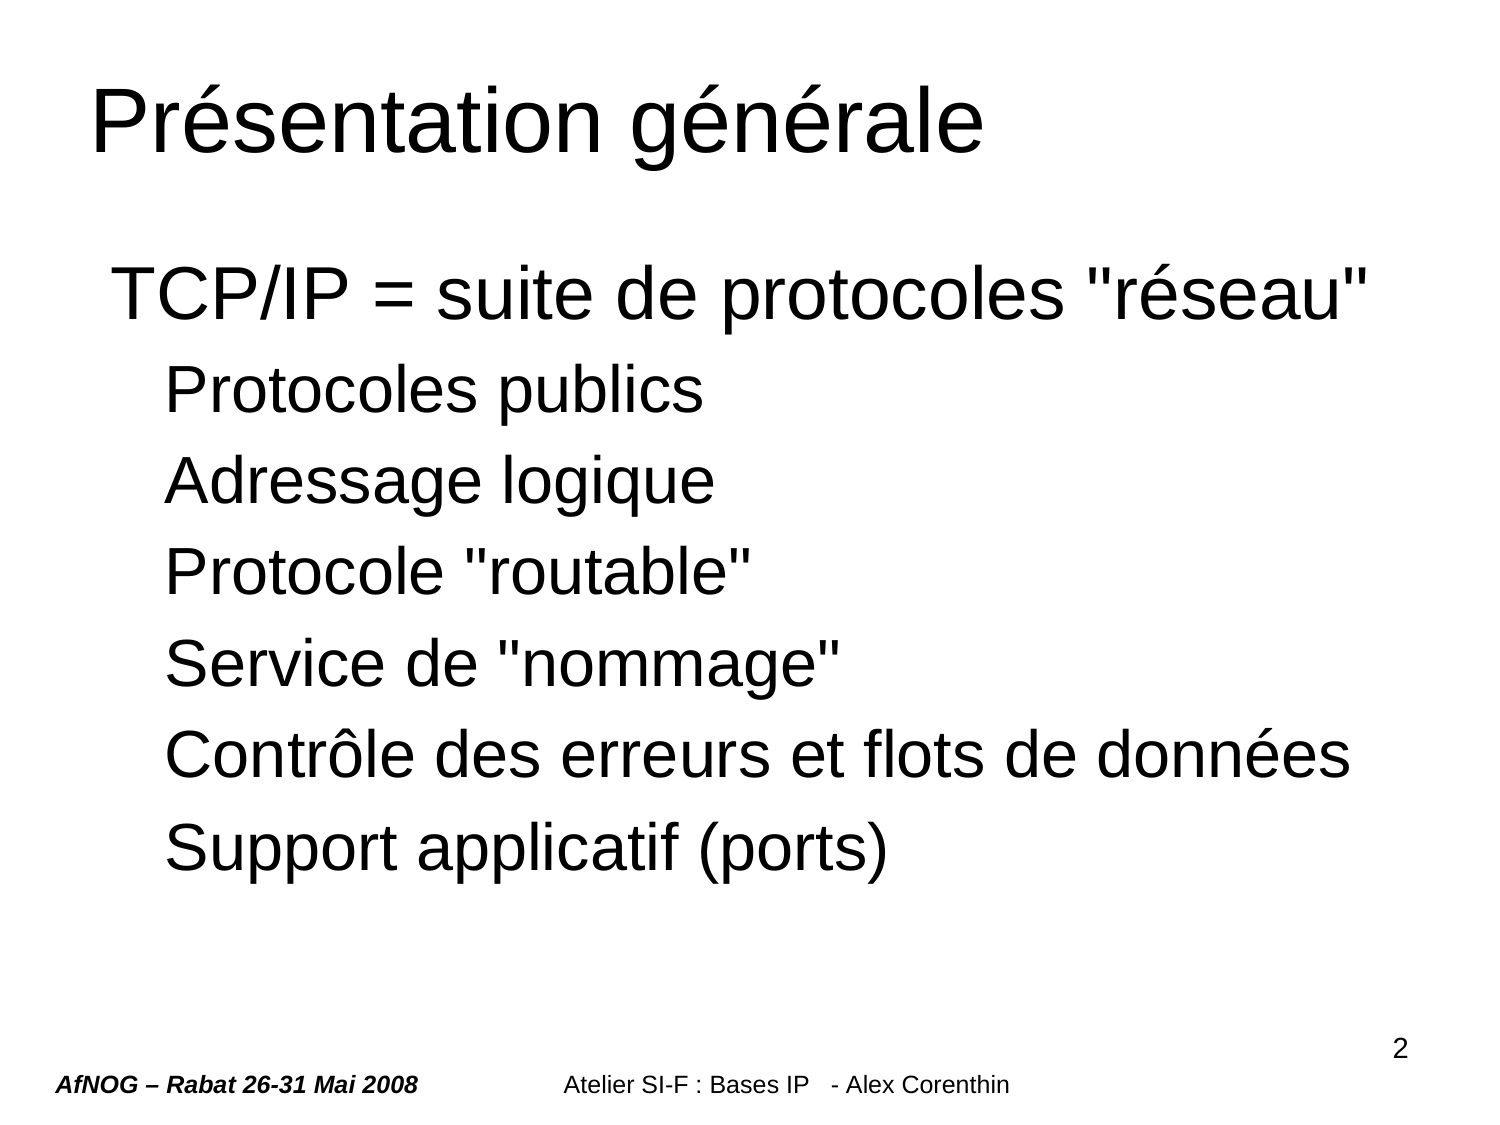

# Présentation générale
 TCP/IP = suite de protocoles "réseau"
Protocoles publics
Adressage logique
Protocole "routable"
Service de "nommage"
Contrôle des erreurs et flots de données
Support applicatif (ports)‏
2